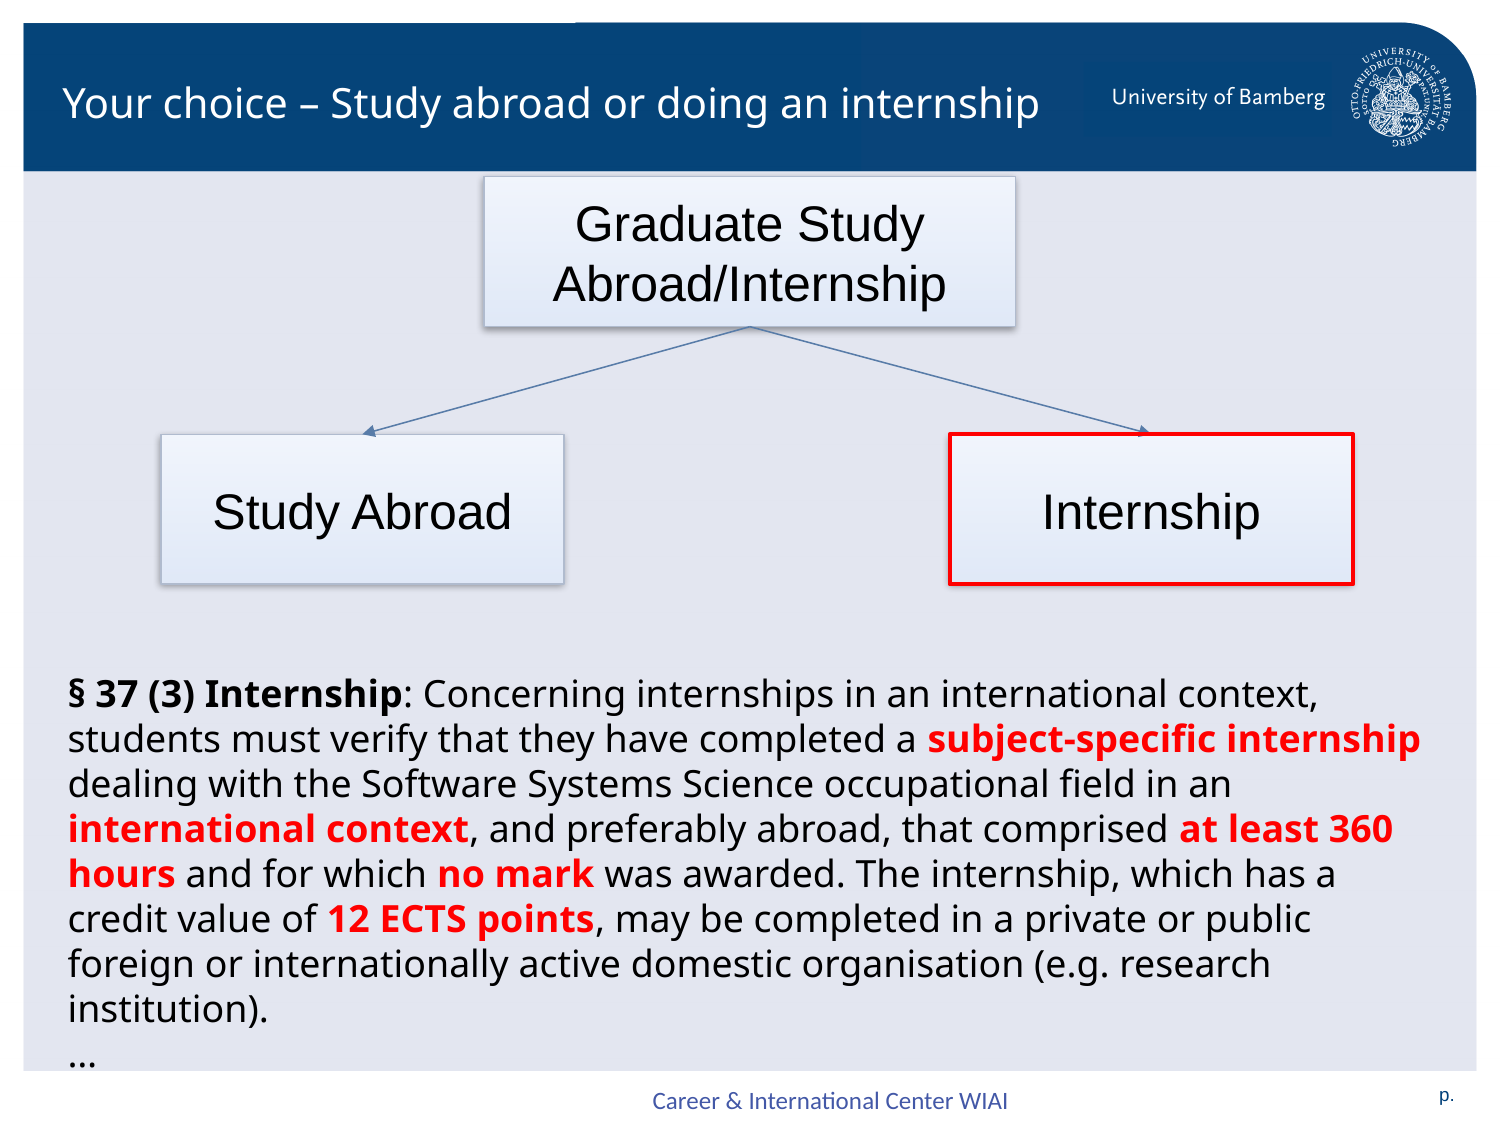

# Your choice – Study abroad or doing an internship
Graduate Study Abroad/Internship
Study Abroad
Internship
§ 37 (3) Internship: Concerning internships in an international context, students must verify that they have completed a subject‐specific internship dealing with the Software Systems Science occupational field in an international context, and preferably abroad, that comprised at least 360 hours and for which no mark was awarded. The internship, which has a credit value of 12 ECTS points, may be completed in a private or public foreign or internationally active domestic organisation (e.g. research institution).
…
Career & International Center WIAI